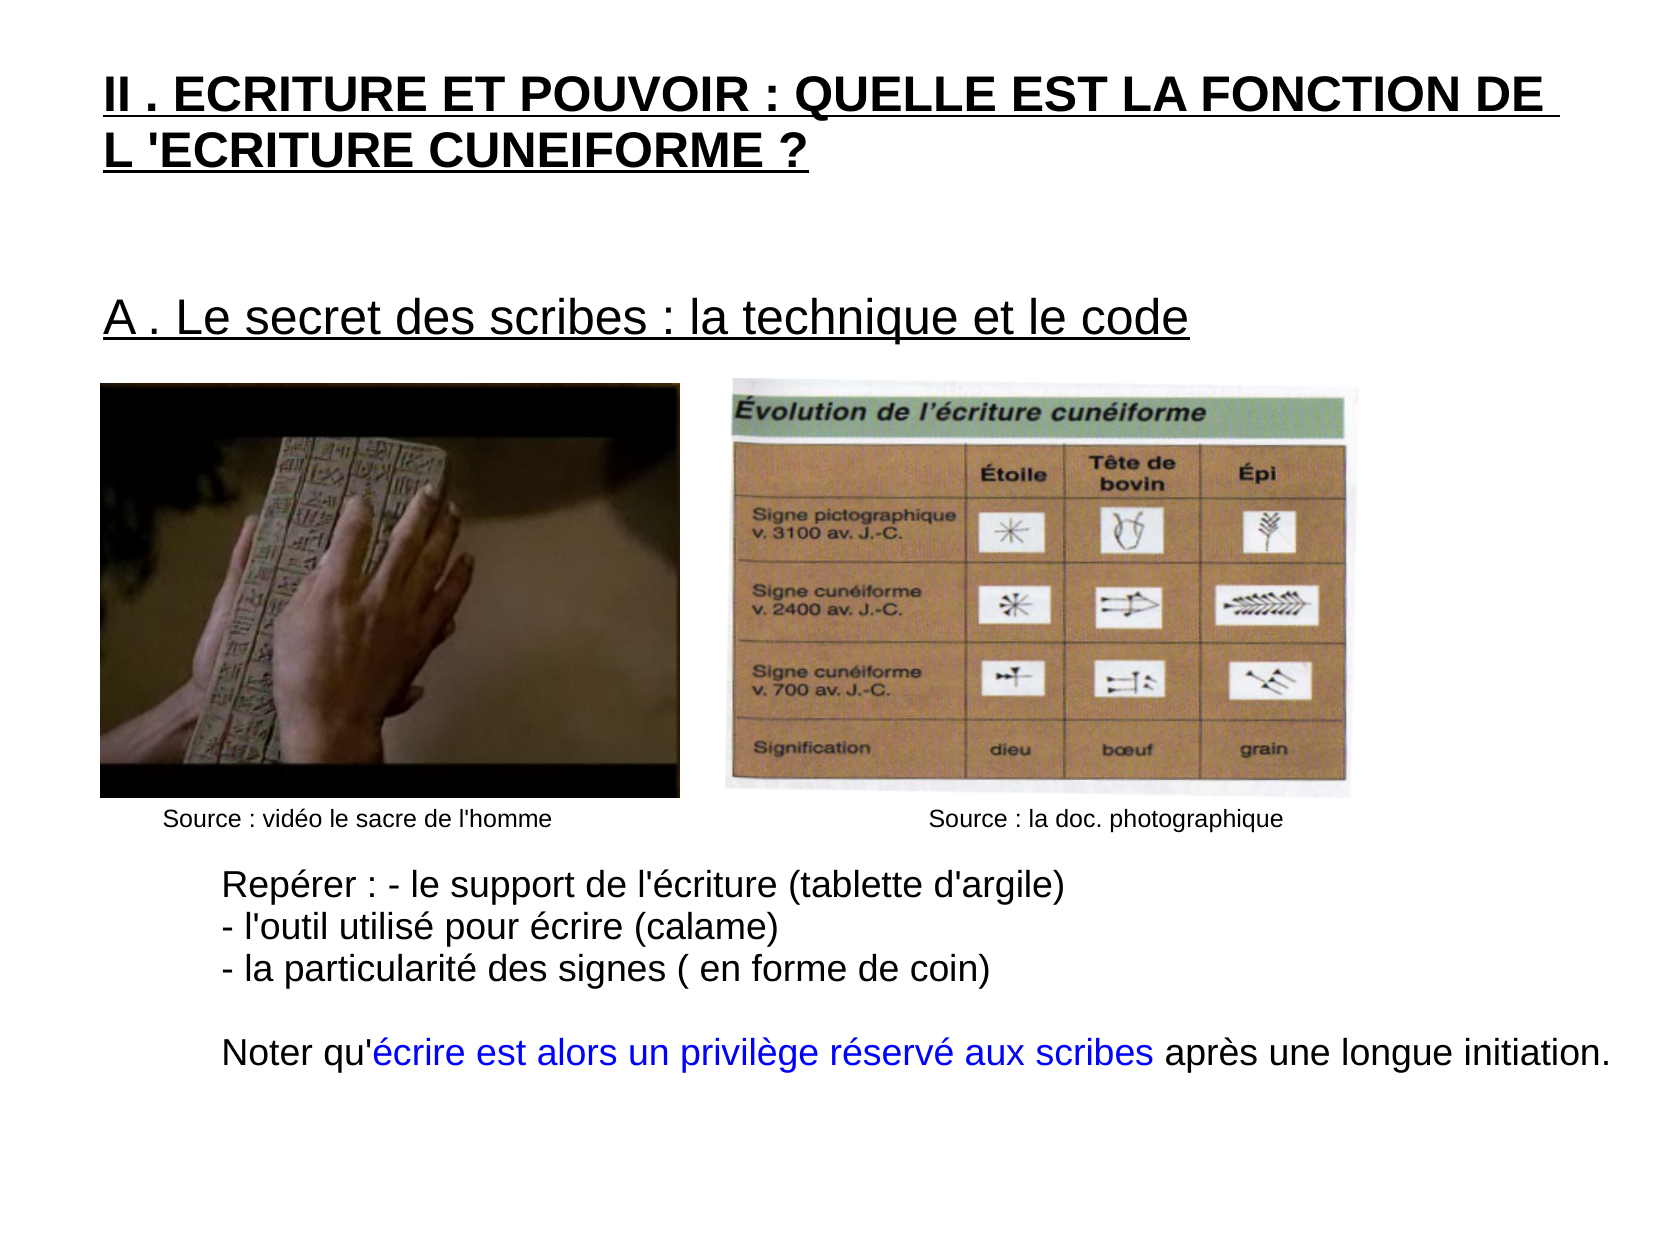

II . ECRITURE ET POUVOIR : QUELLE EST LA FONCTION DE
L 'ECRITURE CUNEIFORME ?
A . Le secret des scribes : la technique et le code
Source : vidéo le sacre de l'homme
Source : la doc. photographique
Repérer : - le support de l'écriture (tablette d'argile)
- l'outil utilisé pour écrire (calame)
- la particularité des signes ( en forme de coin)
Noter qu'écrire est alors un privilège réservé aux scribes après une longue initiation.